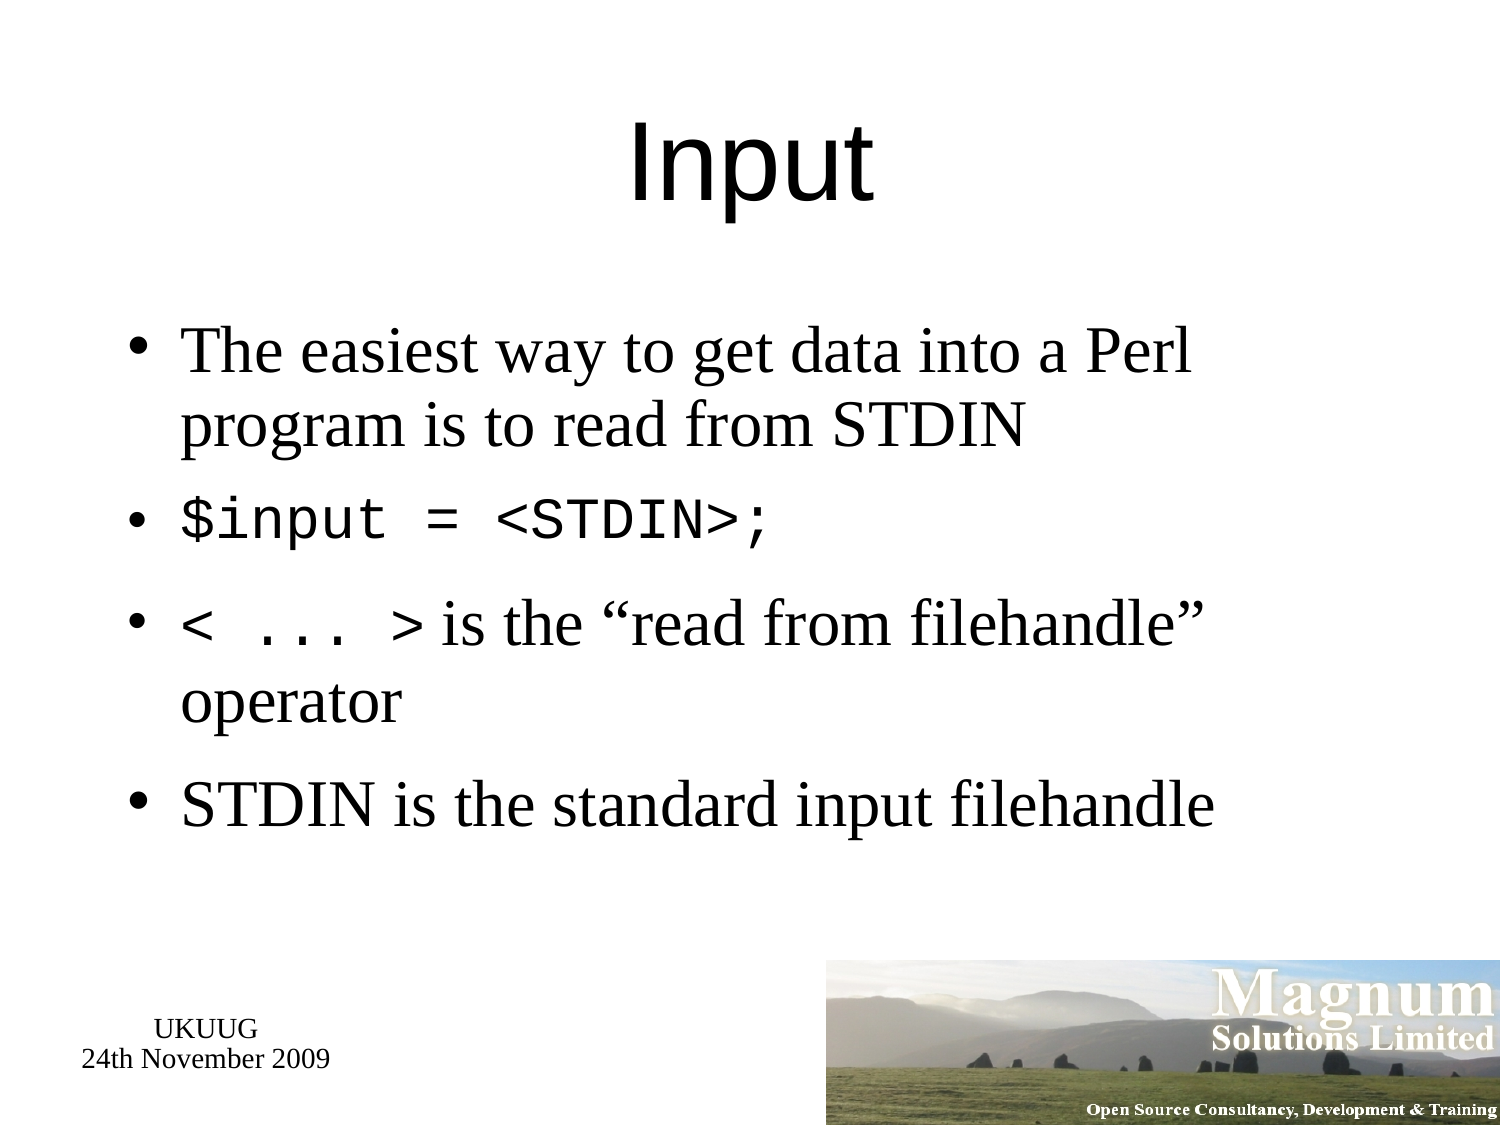

# Input
The easiest way to get data into a Perl program is to read from STDIN
$input = <STDIN>;
< ... > is the “read from filehandle” operator
STDIN is the standard input filehandle
51